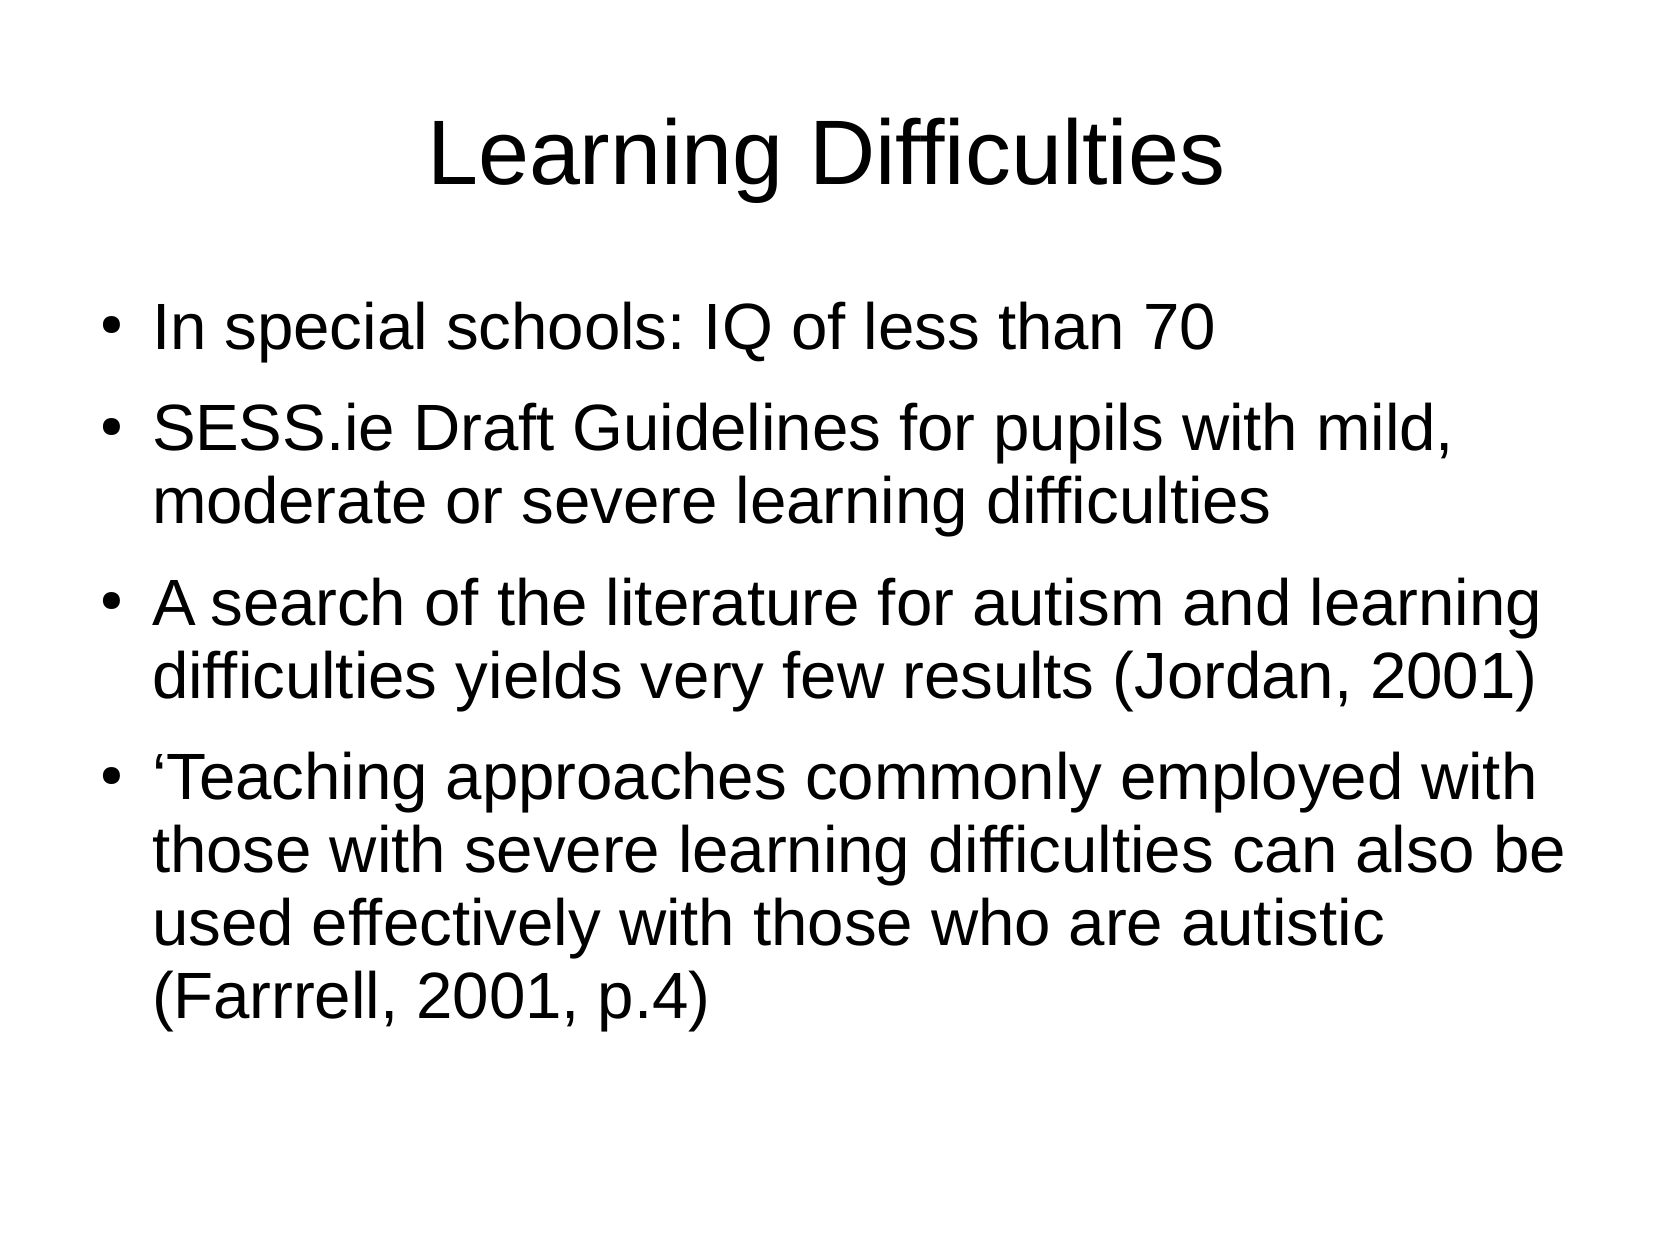

# Learning Difficulties
In special schools: IQ of less than 70
SESS.ie Draft Guidelines for pupils with mild, moderate or severe learning difficulties
A search of the literature for autism and learning difficulties yields very few results (Jordan, 2001)
‘Teaching approaches commonly employed with those with severe learning difficulties can also be used effectively with those who are autistic (Farrrell, 2001, p.4)